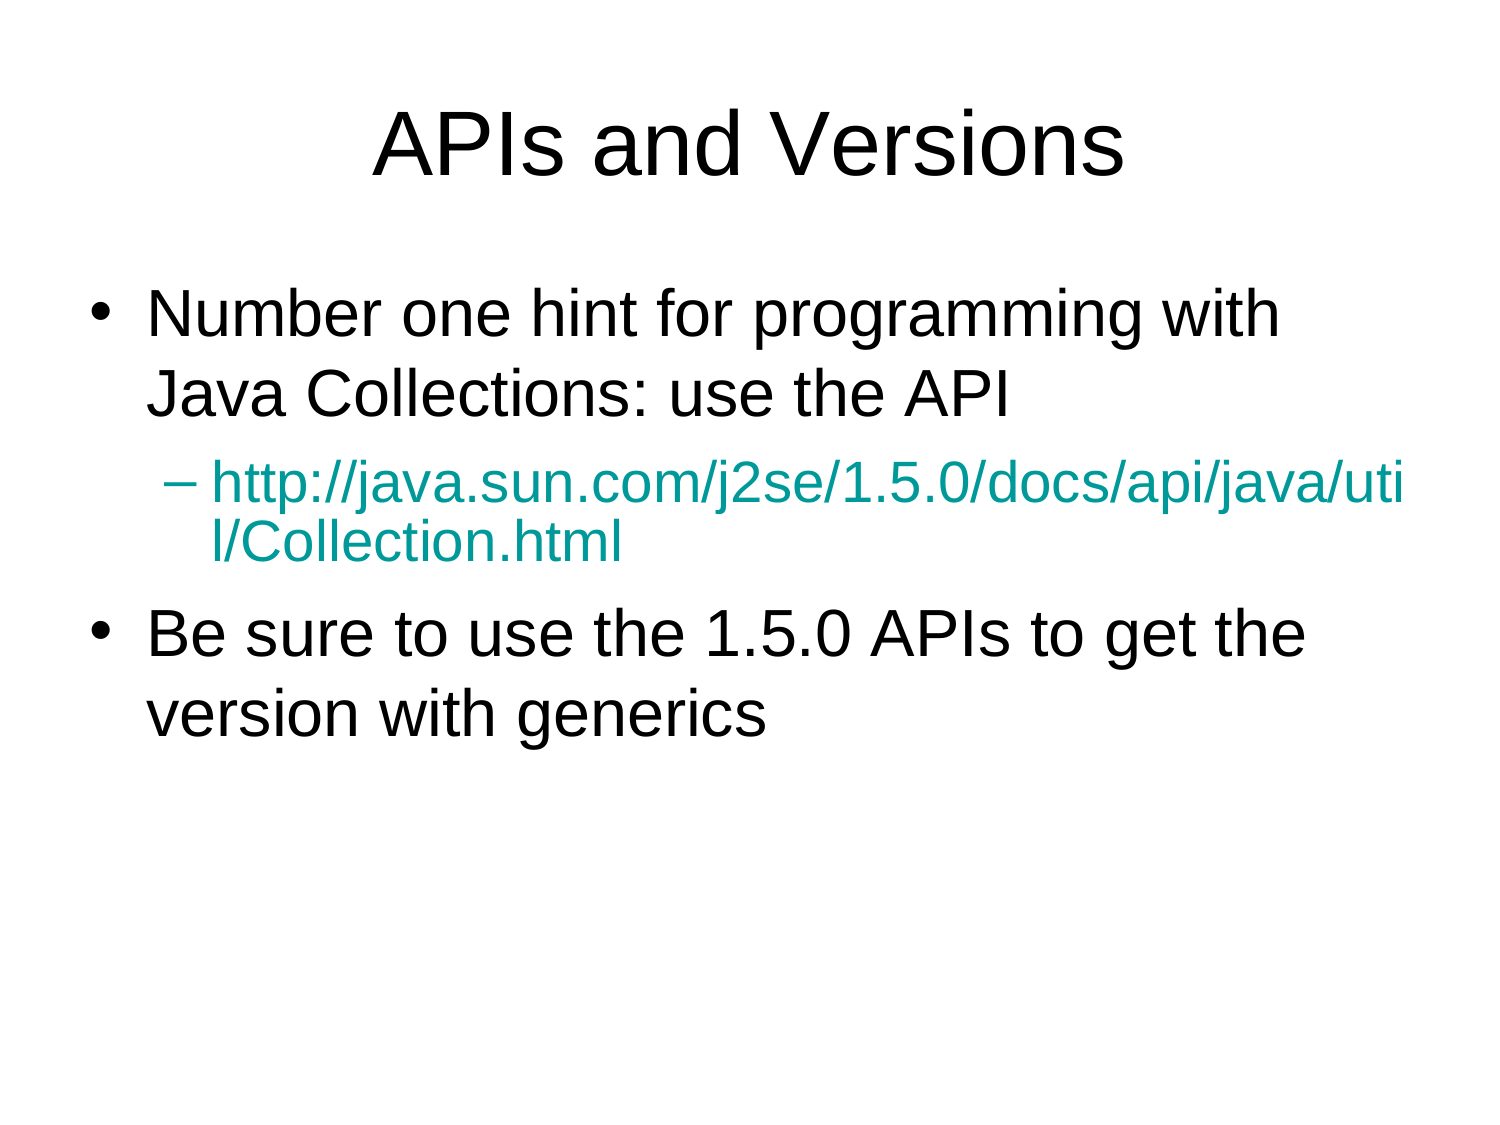

# APIs and Versions
Number one hint for programming with Java Collections: use the API
http://java.sun.com/j2se/1.5.0/docs/api/java/util/Collection.html
Be sure to use the 1.5.0 APIs to get the version with generics